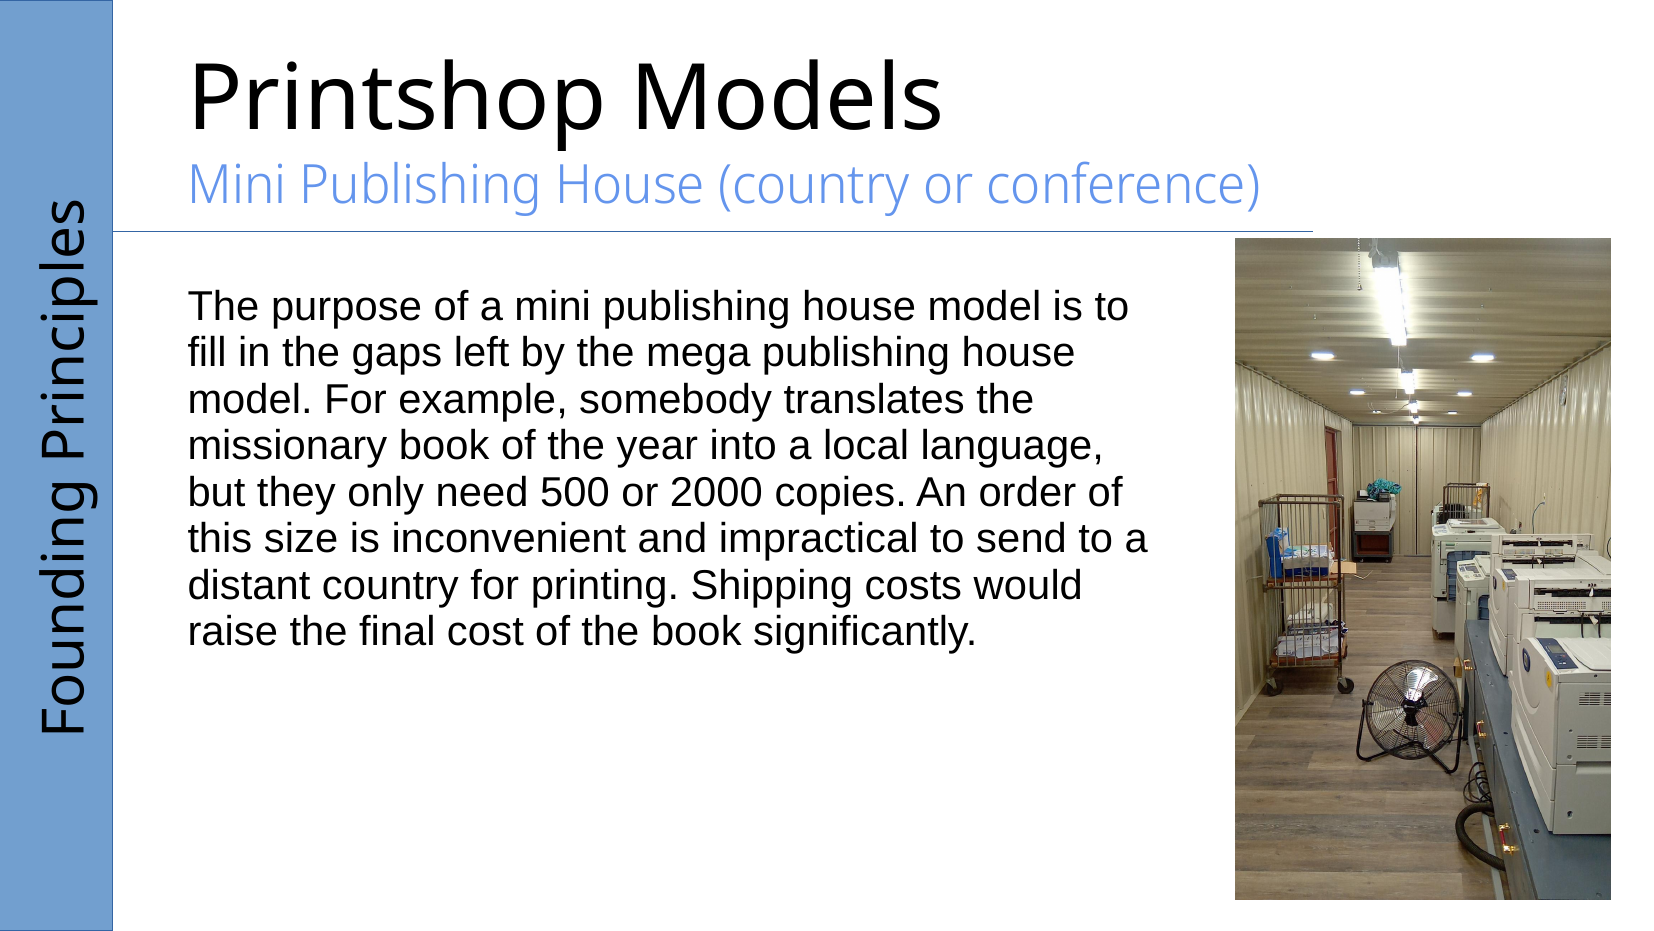

# Printshop Models
Mini Publishing House (country or conference)
The purpose of a mini publishing house model is to fill in the gaps left by the mega publishing house model. For example, somebody translates the missionary book of the year into a local language, but they only need 500 or 2000 copies. An order of this size is inconvenient and impractical to send to a distant country for printing. Shipping costs would raise the final cost of the book significantly.
Founding Principles